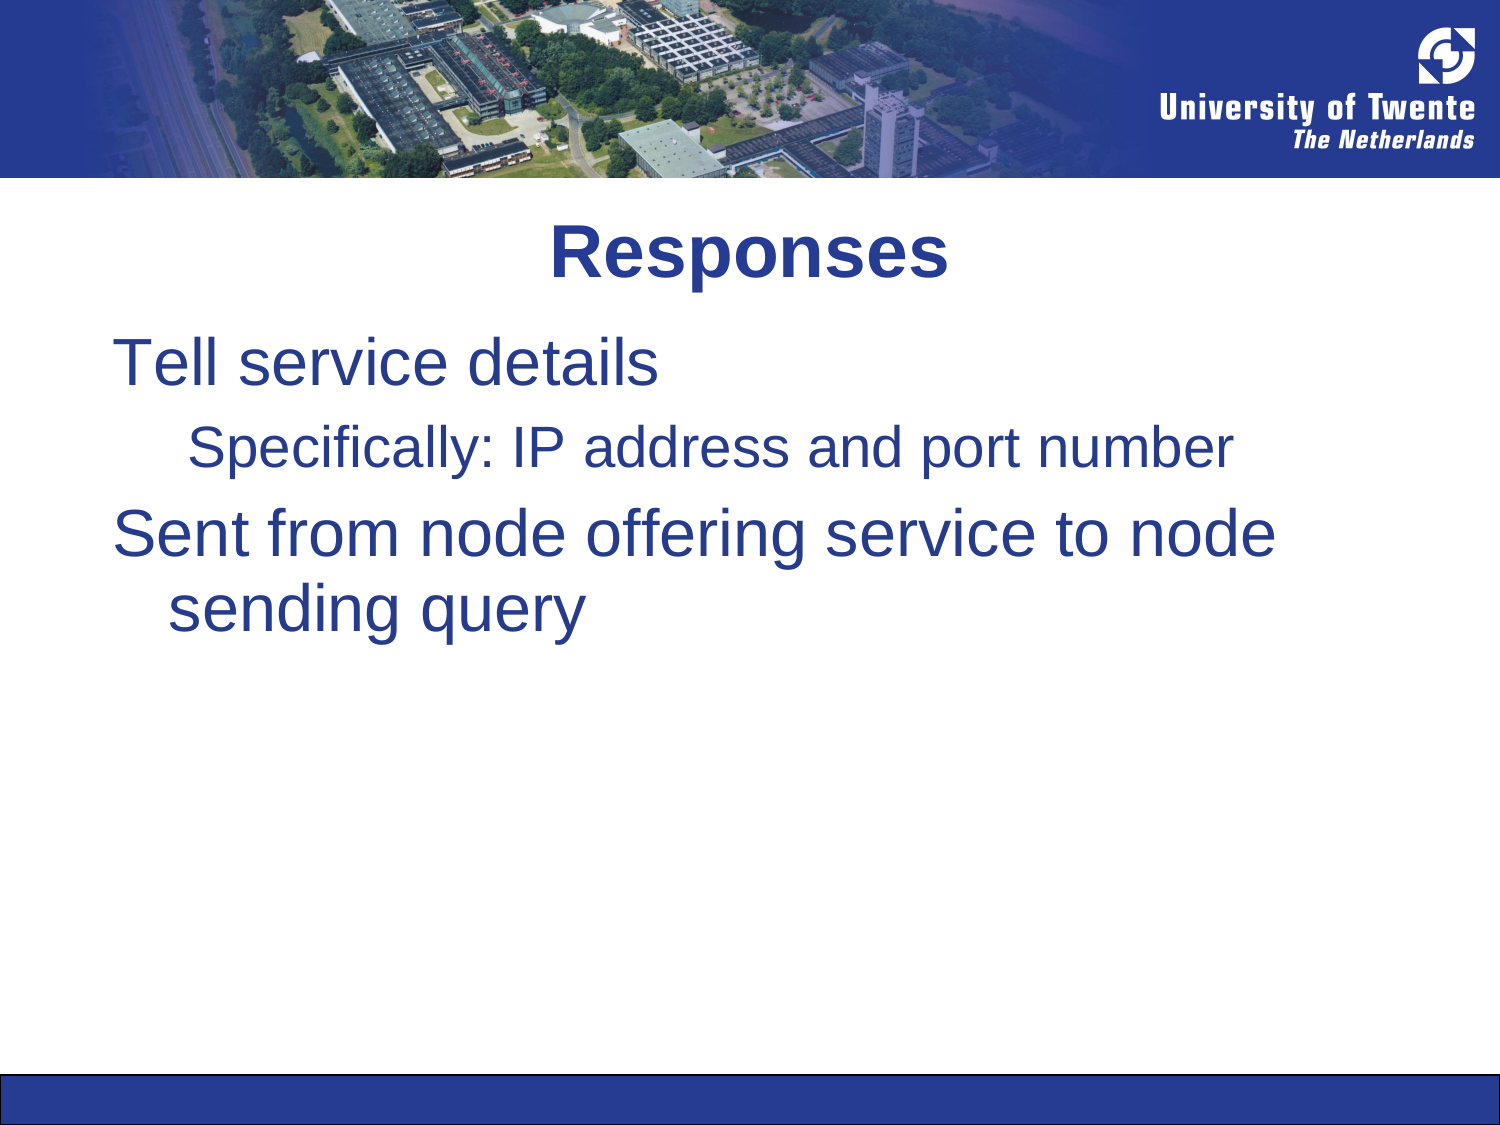

# Responses
Tell service details
Specifically: IP address and port number
Sent from node offering service to node sending query